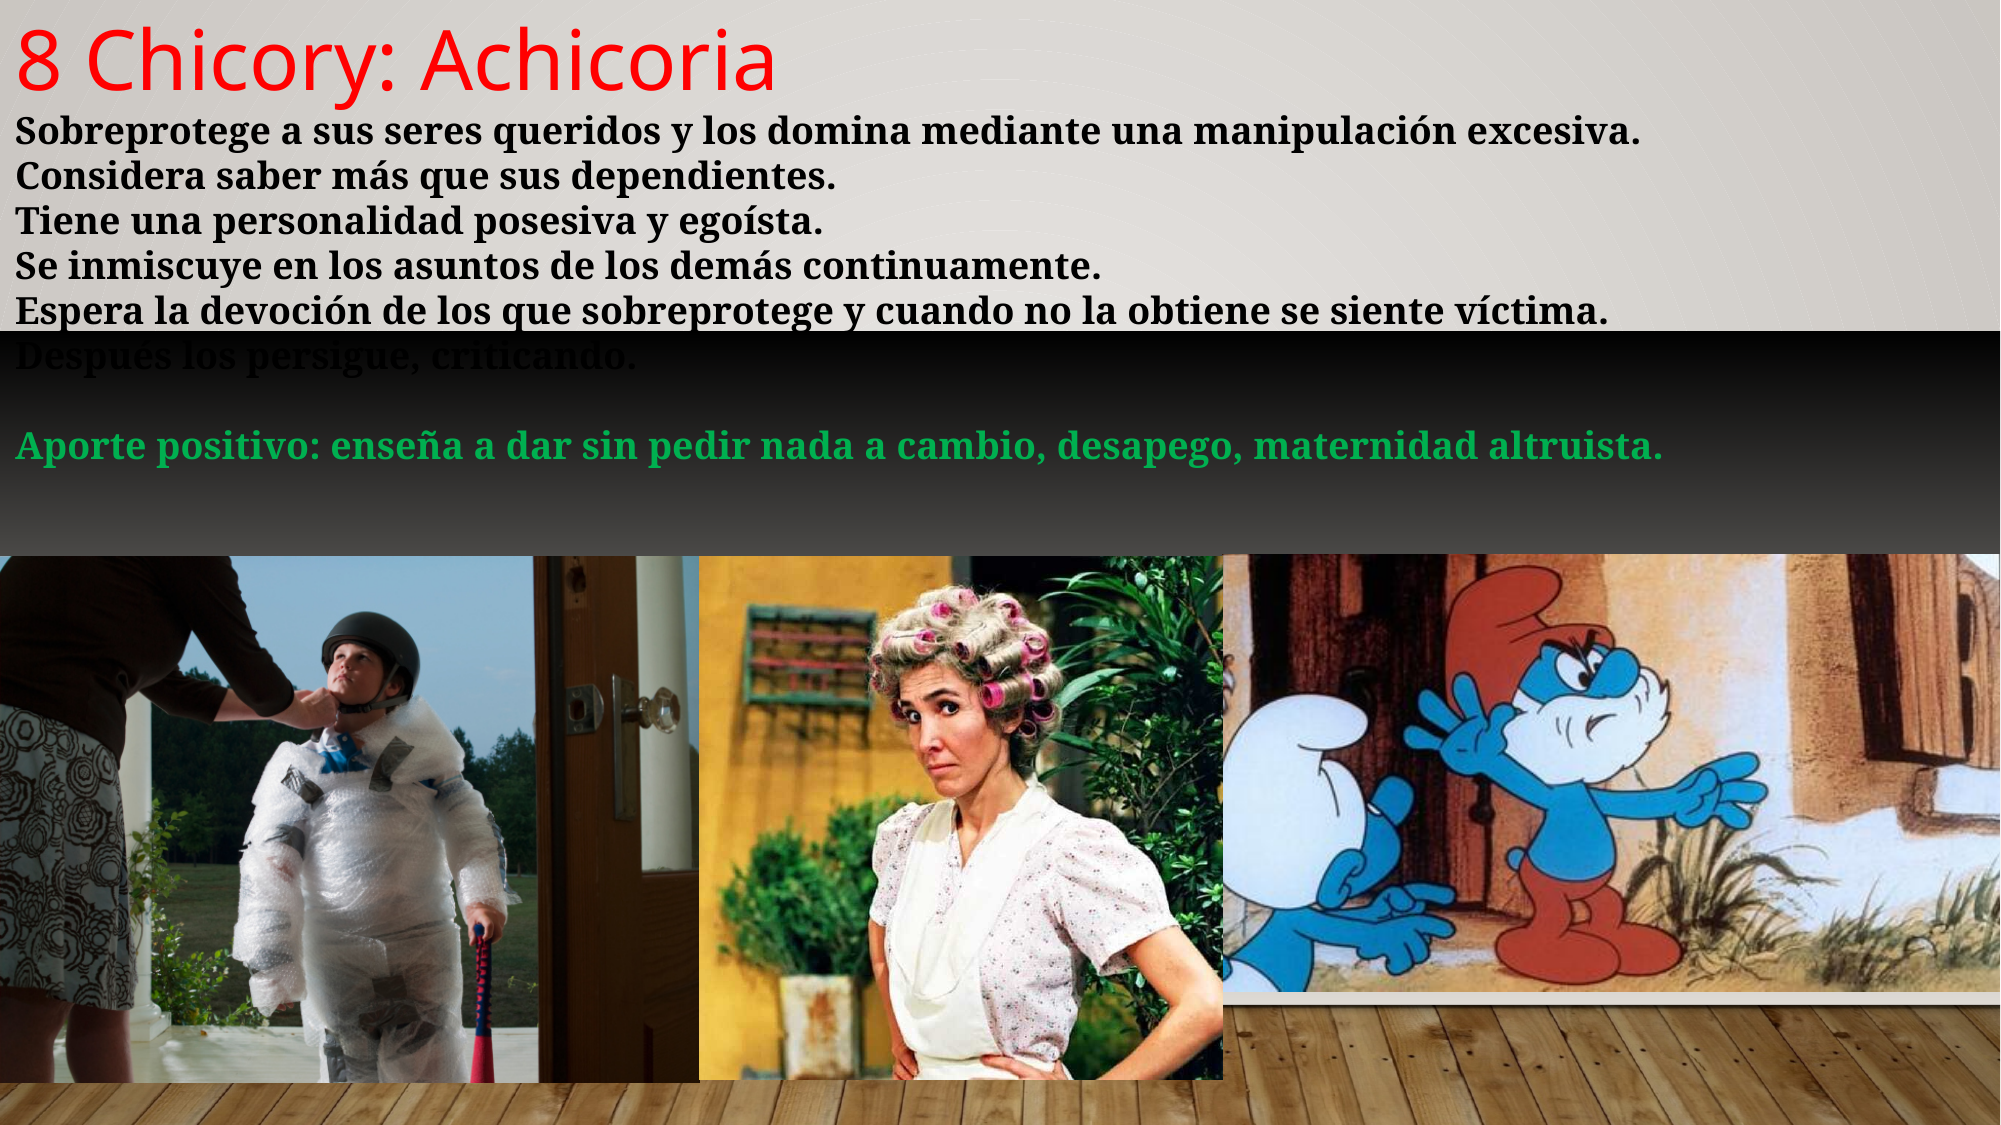

8 Chicory: Achicoria
Sobreprotege a sus seres queridos y los domina mediante una manipulación excesiva.
Considera saber más que sus dependientes.
Tiene una personalidad posesiva y egoísta.
Se inmiscuye en los asuntos de los demás continuamente.
Espera la devoción de los que sobreprotege y cuando no la obtiene se siente víctima.
Después los persigue, criticando.
Aporte positivo: enseña a dar sin pedir nada a cambio, desapego, maternidad altruista.